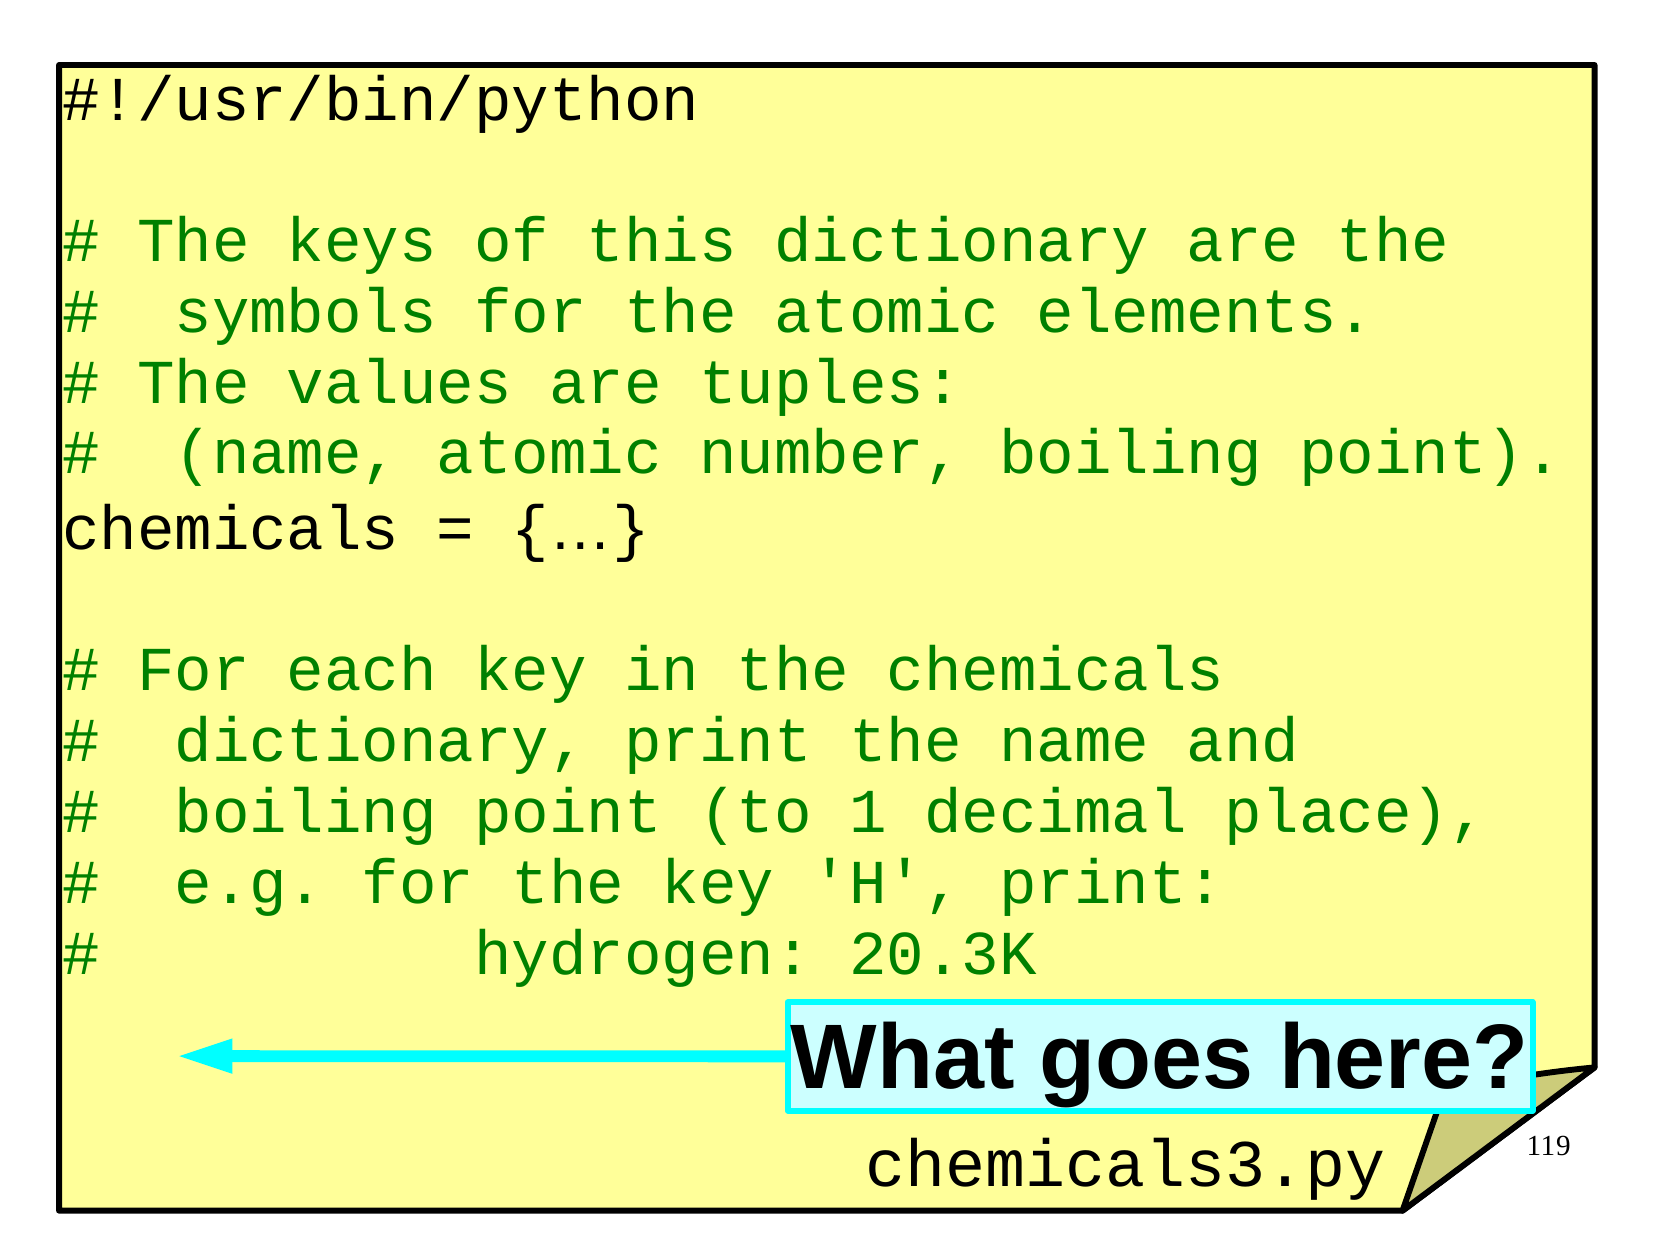

#!/usr/bin/python
# The keys of this dictionary are the
# symbols for the atomic elements.
# The values are tuples:
# (name, atomic number, boiling point).
chemicals = {…}
# For each key in the chemicals
# dictionary, print the name and
# boiling point (to 1 decimal place),
# e.g. for the key 'H', print:
# hydrogen: 20.3K
What goes here?
chemicals3.py
119